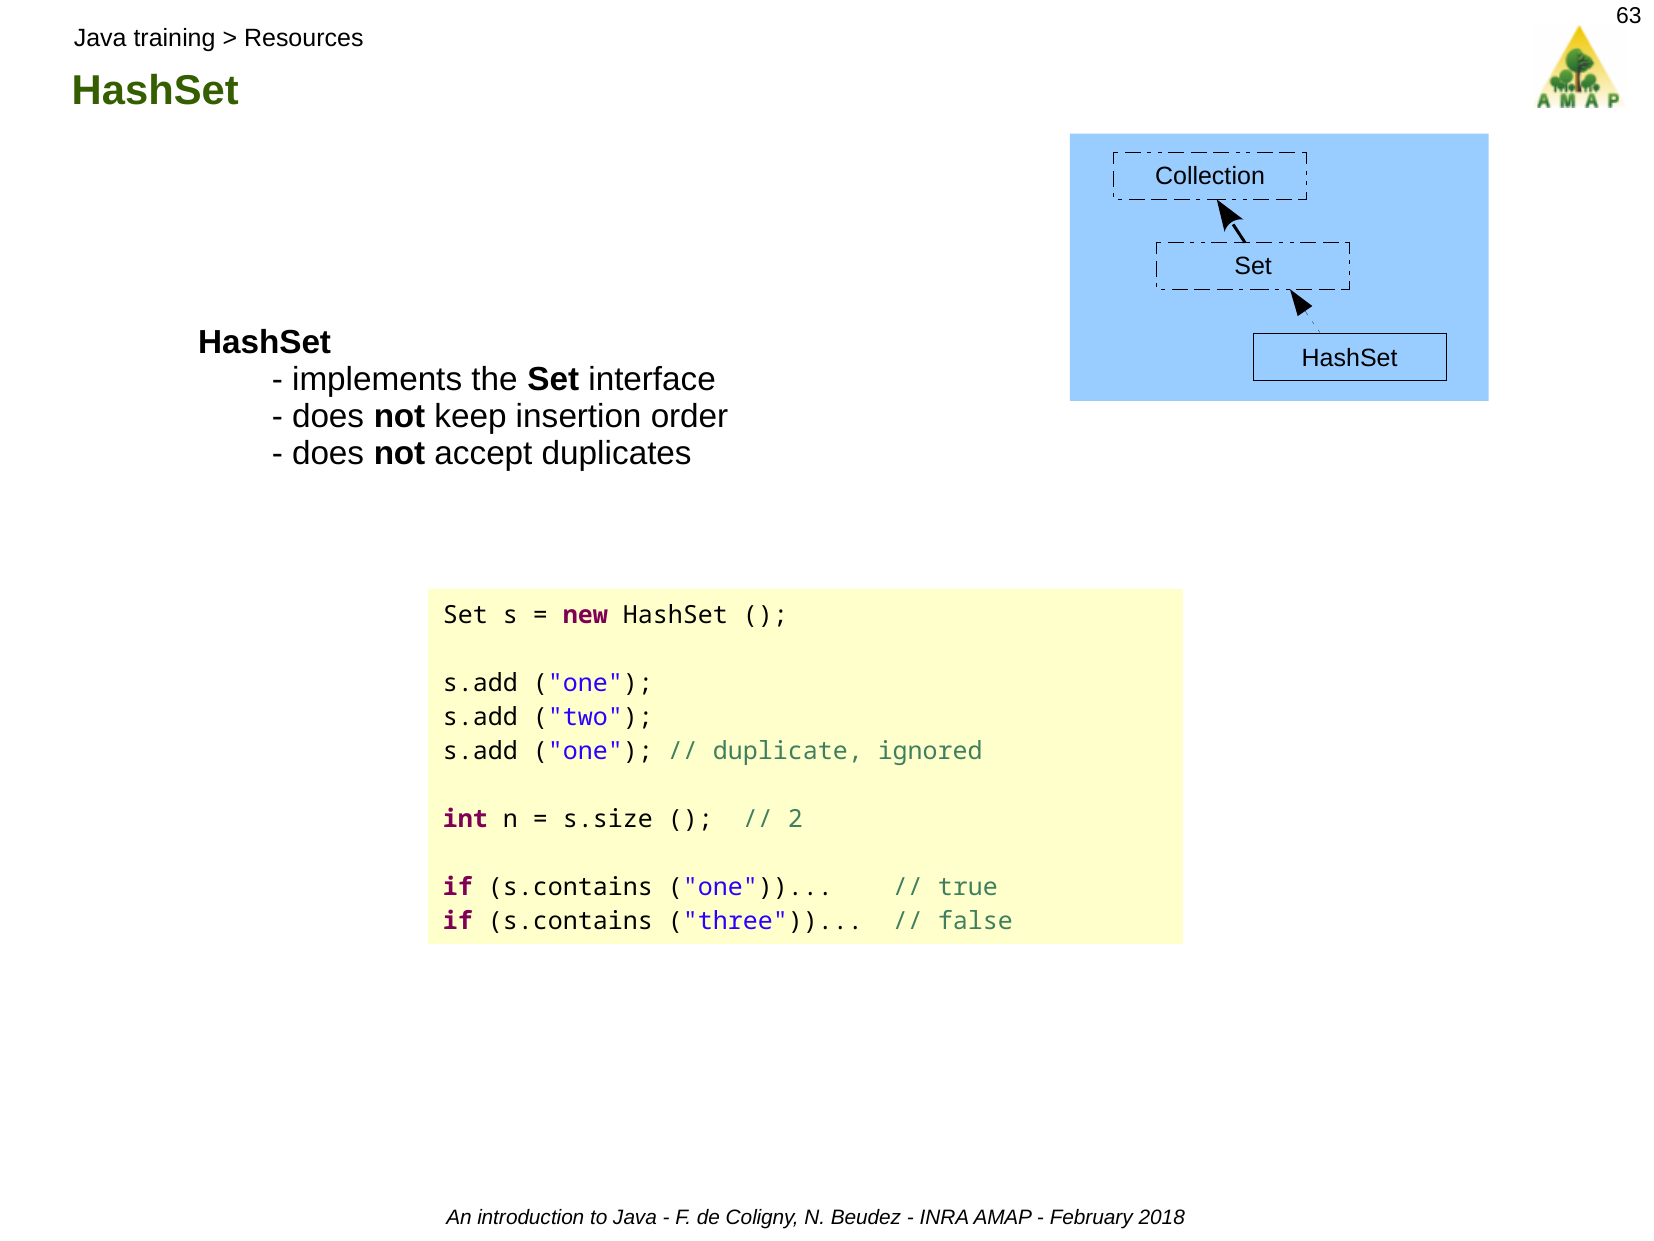

63
Java training > Resources
HashSet
Collection
Set
HashSet
	- implements the Set interface
	- does not keep insertion order
	- does not accept duplicates
HashSet
Set s = new HashSet ();
s.add ("one");
s.add ("two");
s.add ("one"); // duplicate, ignored
int n = s.size (); // 2
if (s.contains ("one"))... // true
if (s.contains ("three"))... // false